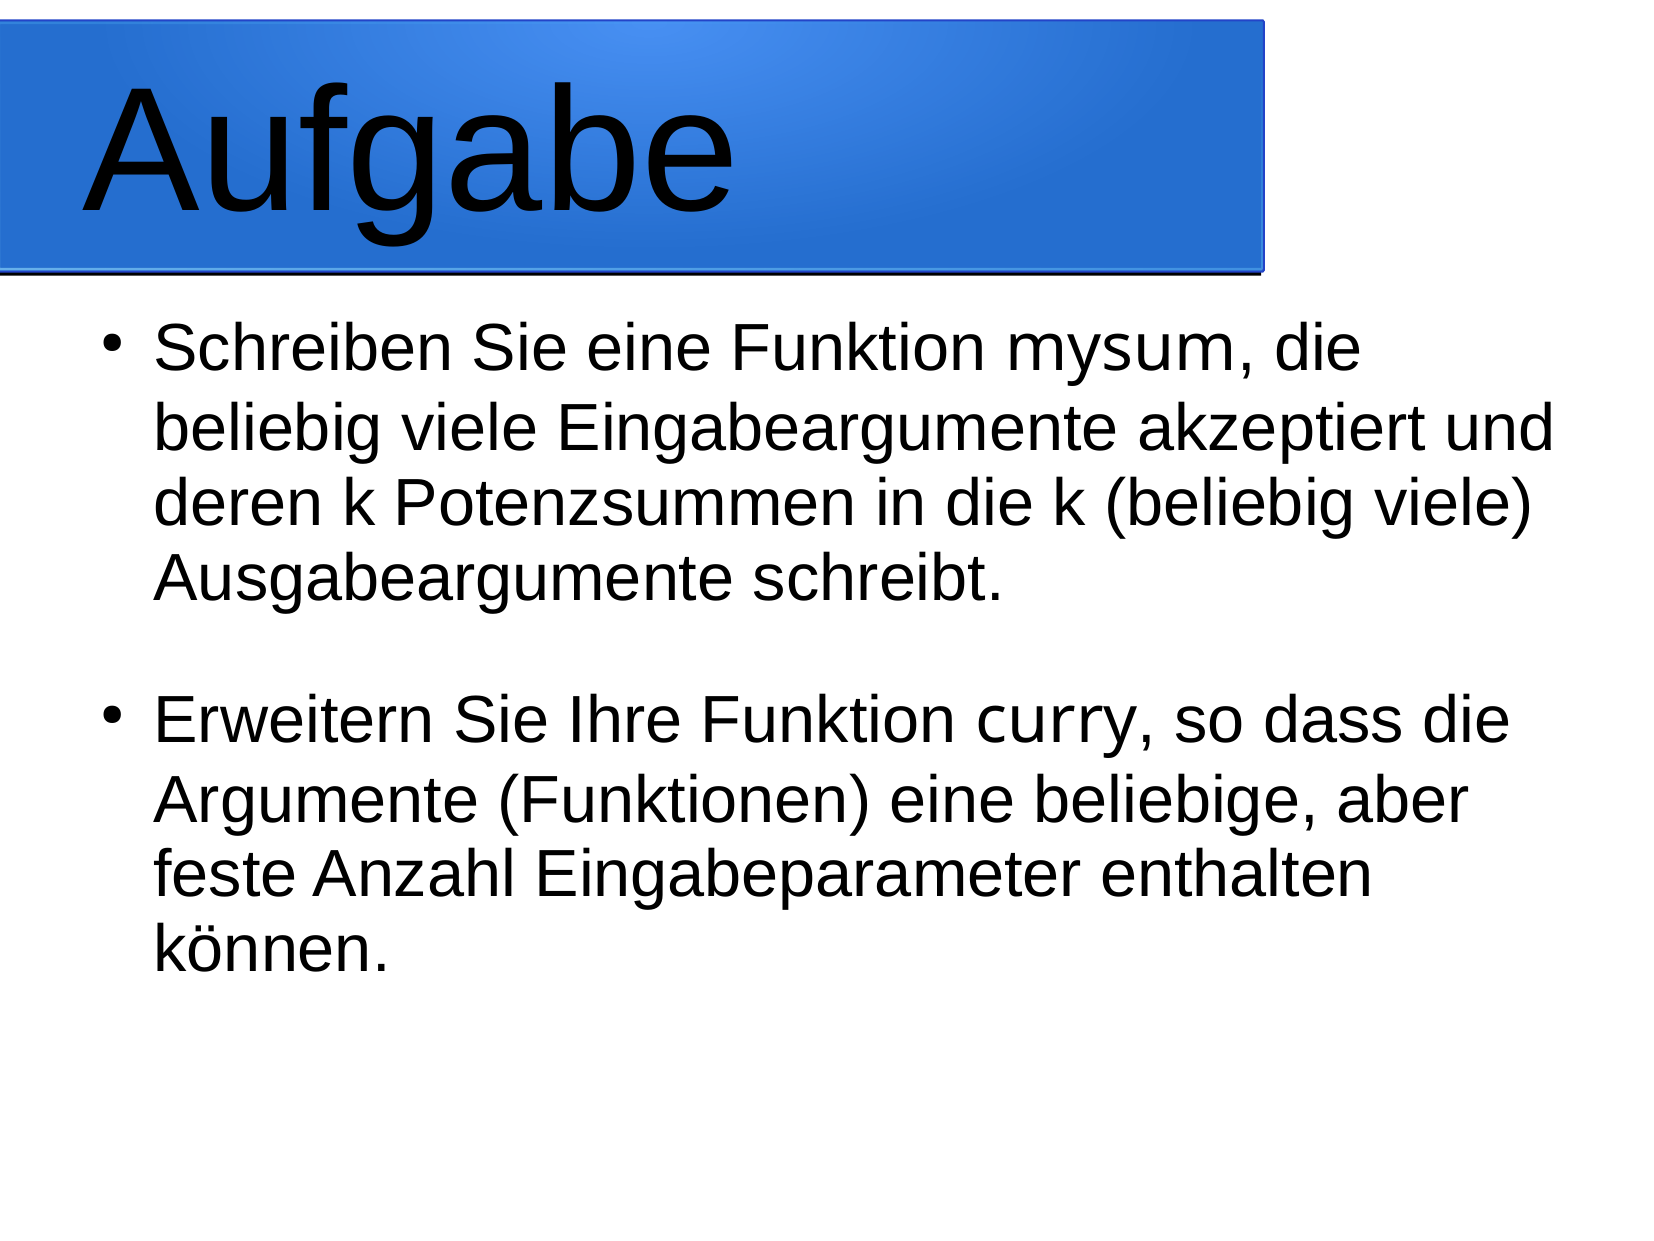

# Aufgabe
Schreiben Sie eine Funktion mysum, die beliebig viele Eingabeargumente akzeptiert und deren k Potenzsummen in die k (beliebig viele) Ausgabeargumente schreibt.
Erweitern Sie Ihre Funktion curry, so dass die Argumente (Funktionen) eine beliebige, aber feste Anzahl Eingabeparameter enthalten können.